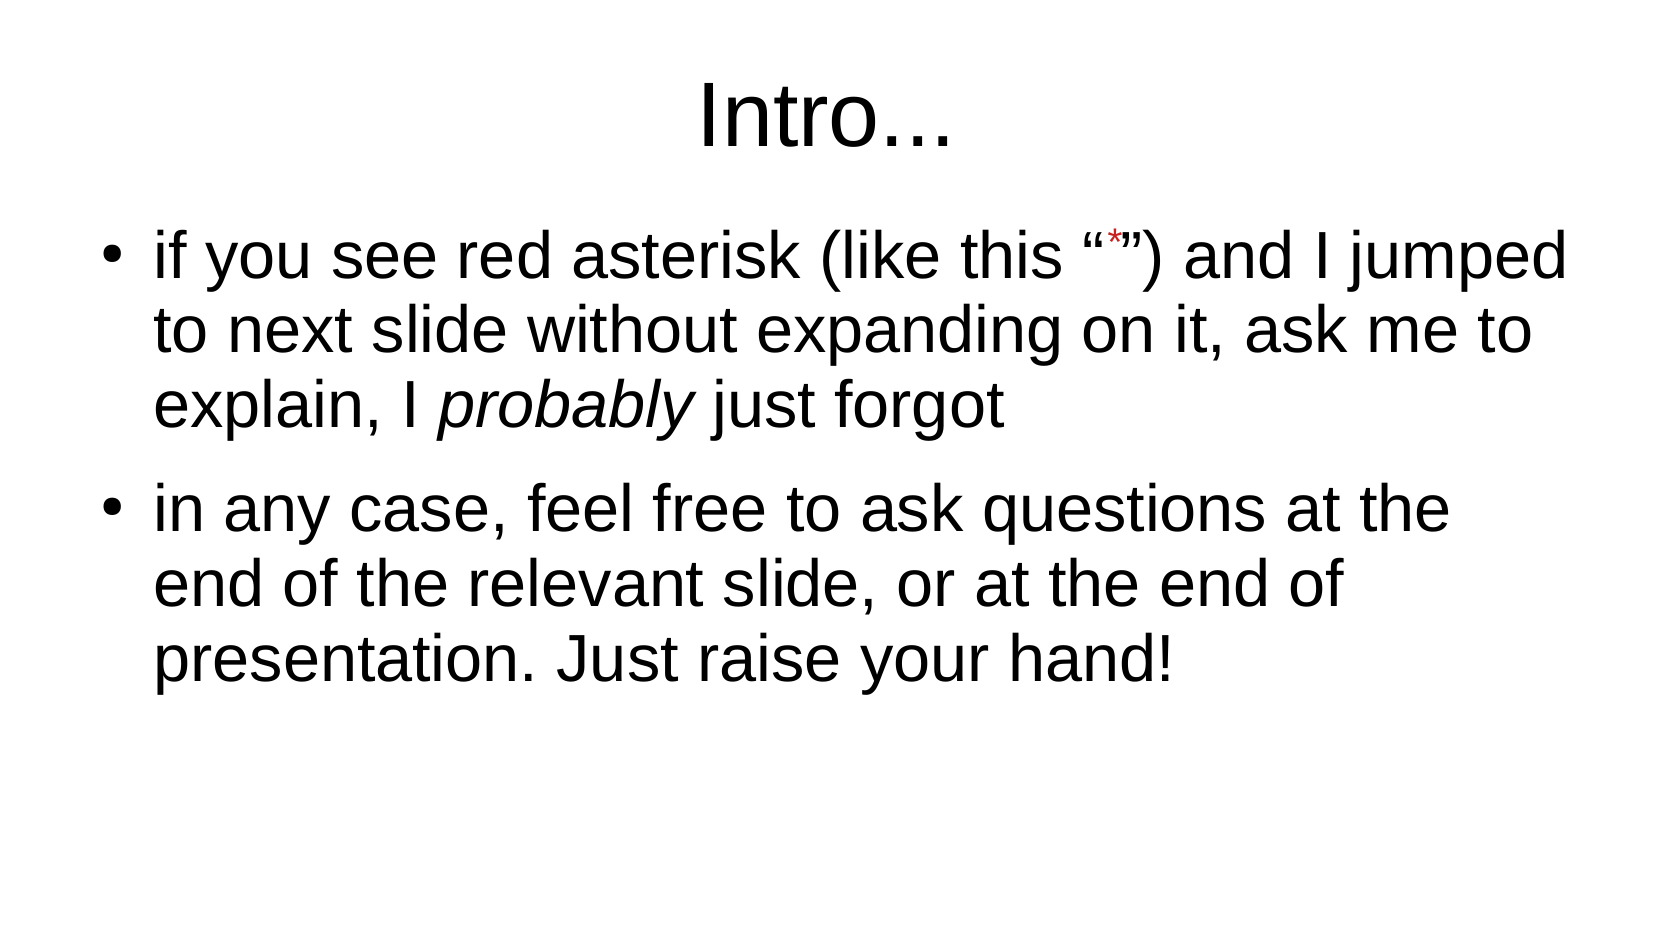

# Intro...
if you see red asterisk (like this “*”) and I jumped to next slide without expanding on it, ask me to explain, I probably just forgot
in any case, feel free to ask questions at the end of the relevant slide, or at the end of presentation. Just raise your hand!